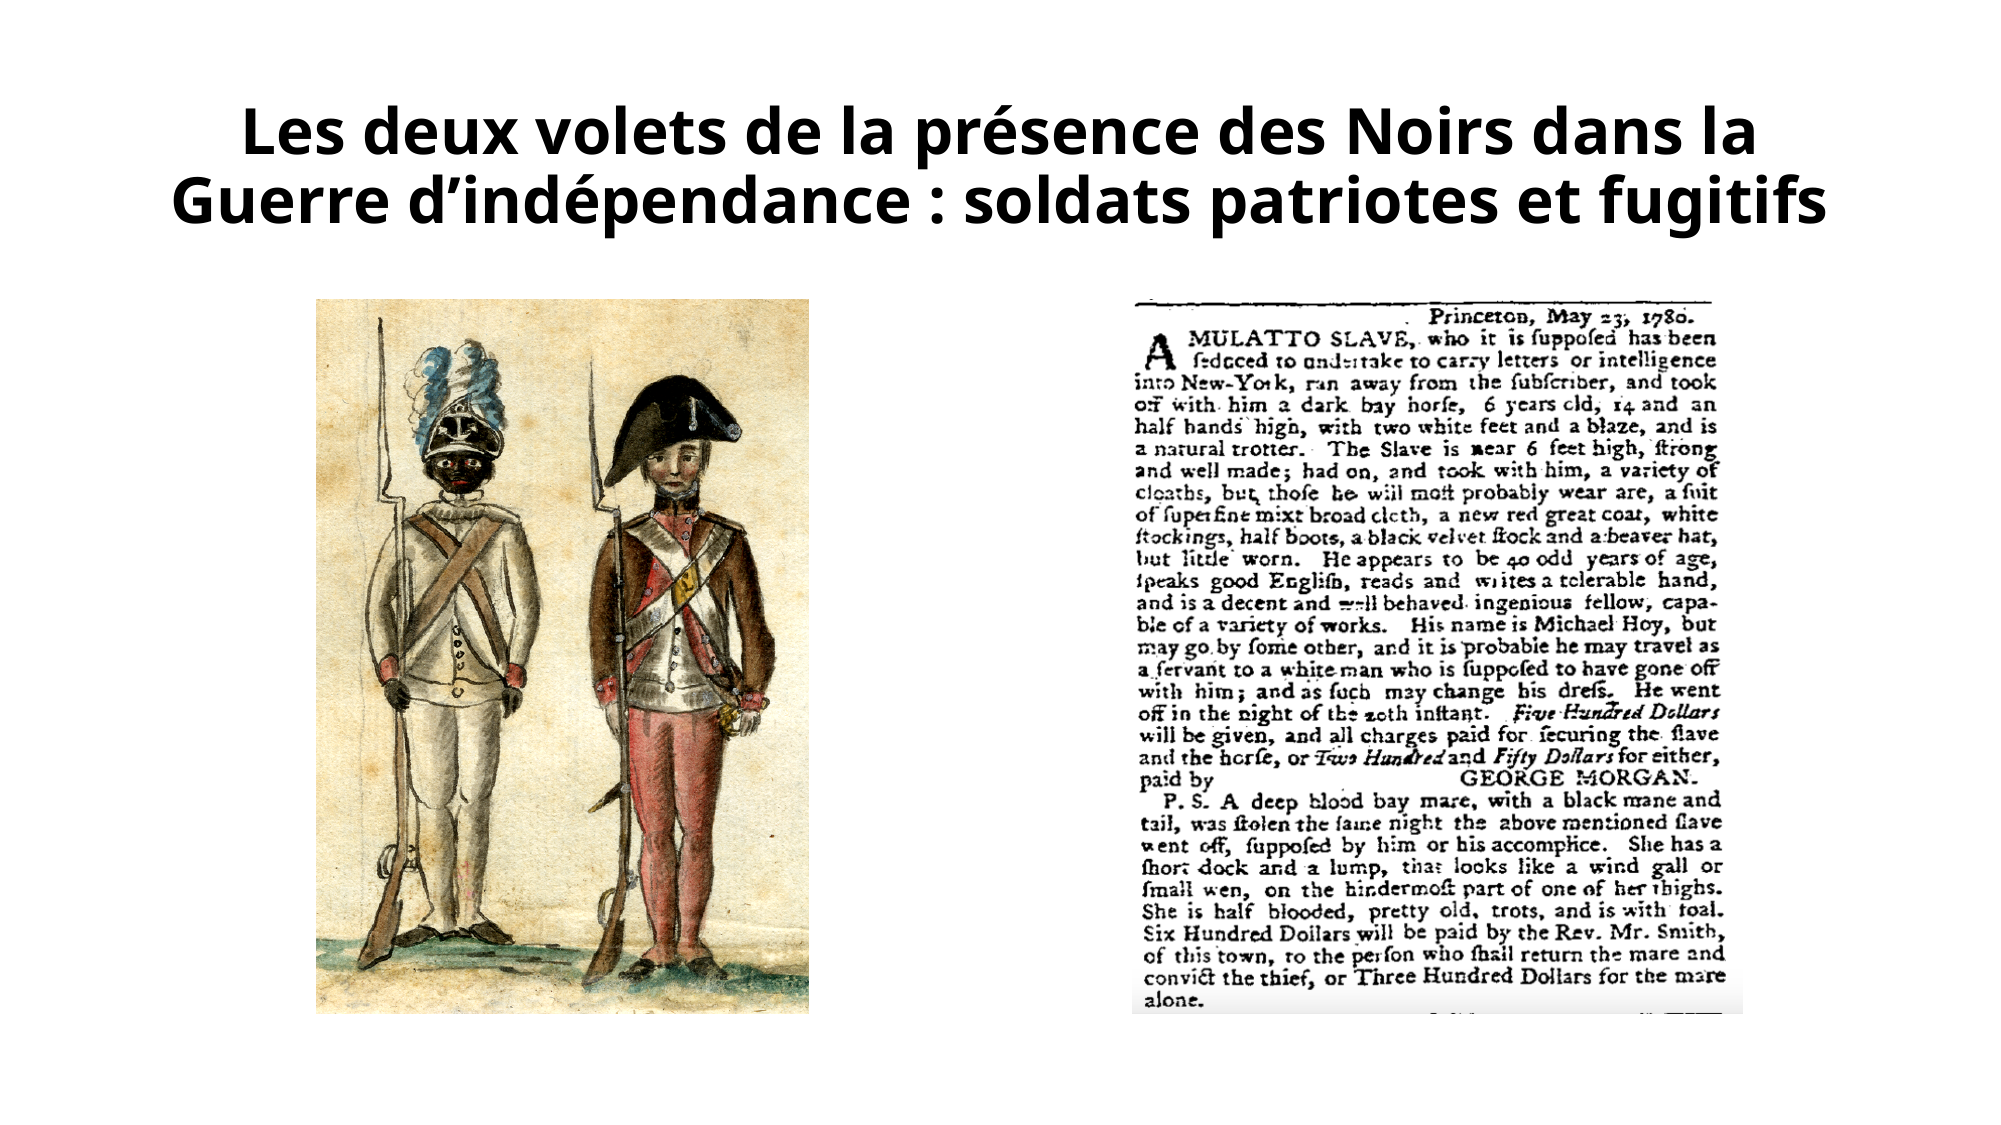

# Les deux volets de la présence des Noirs dans la Guerre d’indépendance : soldats patriotes et fugitifs